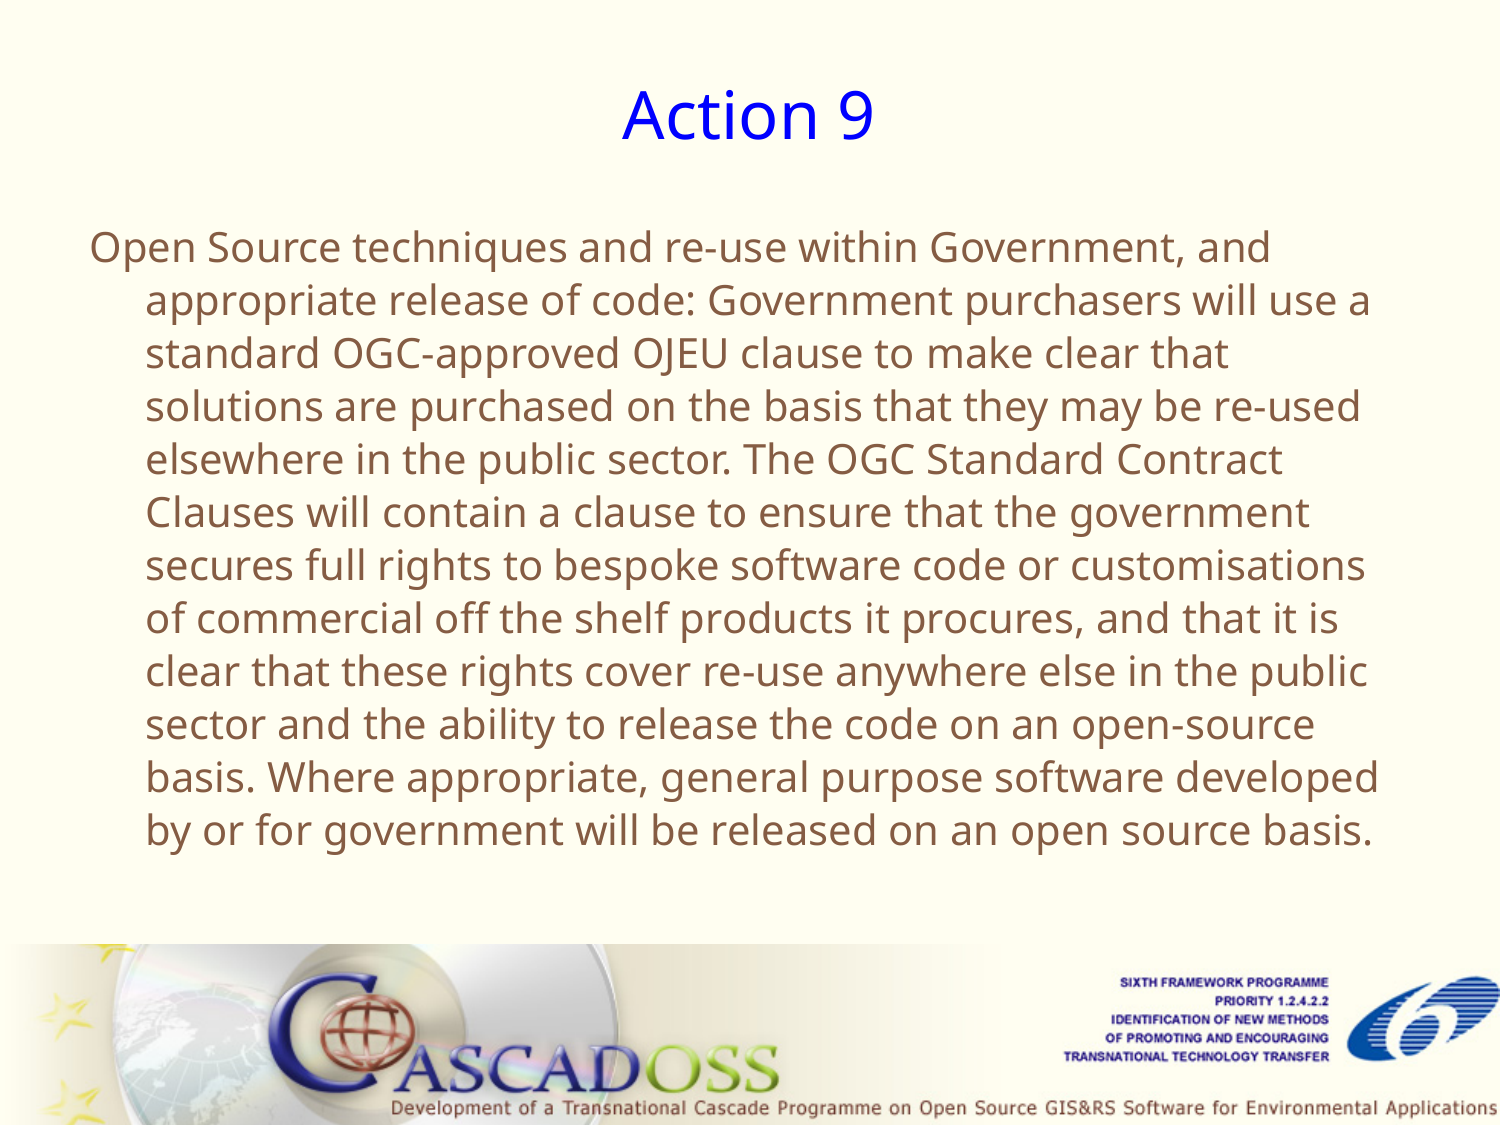

# Action 9
Open Source techniques and re-use within Government, and appropriate release of code: Government purchasers will use a standard OGC-approved OJEU clause to make clear that solutions are purchased on the basis that they may be re-used elsewhere in the public sector. The OGC Standard Contract Clauses will contain a clause to ensure that the government secures full rights to bespoke software code or customisations of commercial off the shelf products it procures, and that it is clear that these rights cover re-use anywhere else in the public sector and the ability to release the code on an open-source basis. Where appropriate, general purpose software developed by or for government will be released on an open source basis.